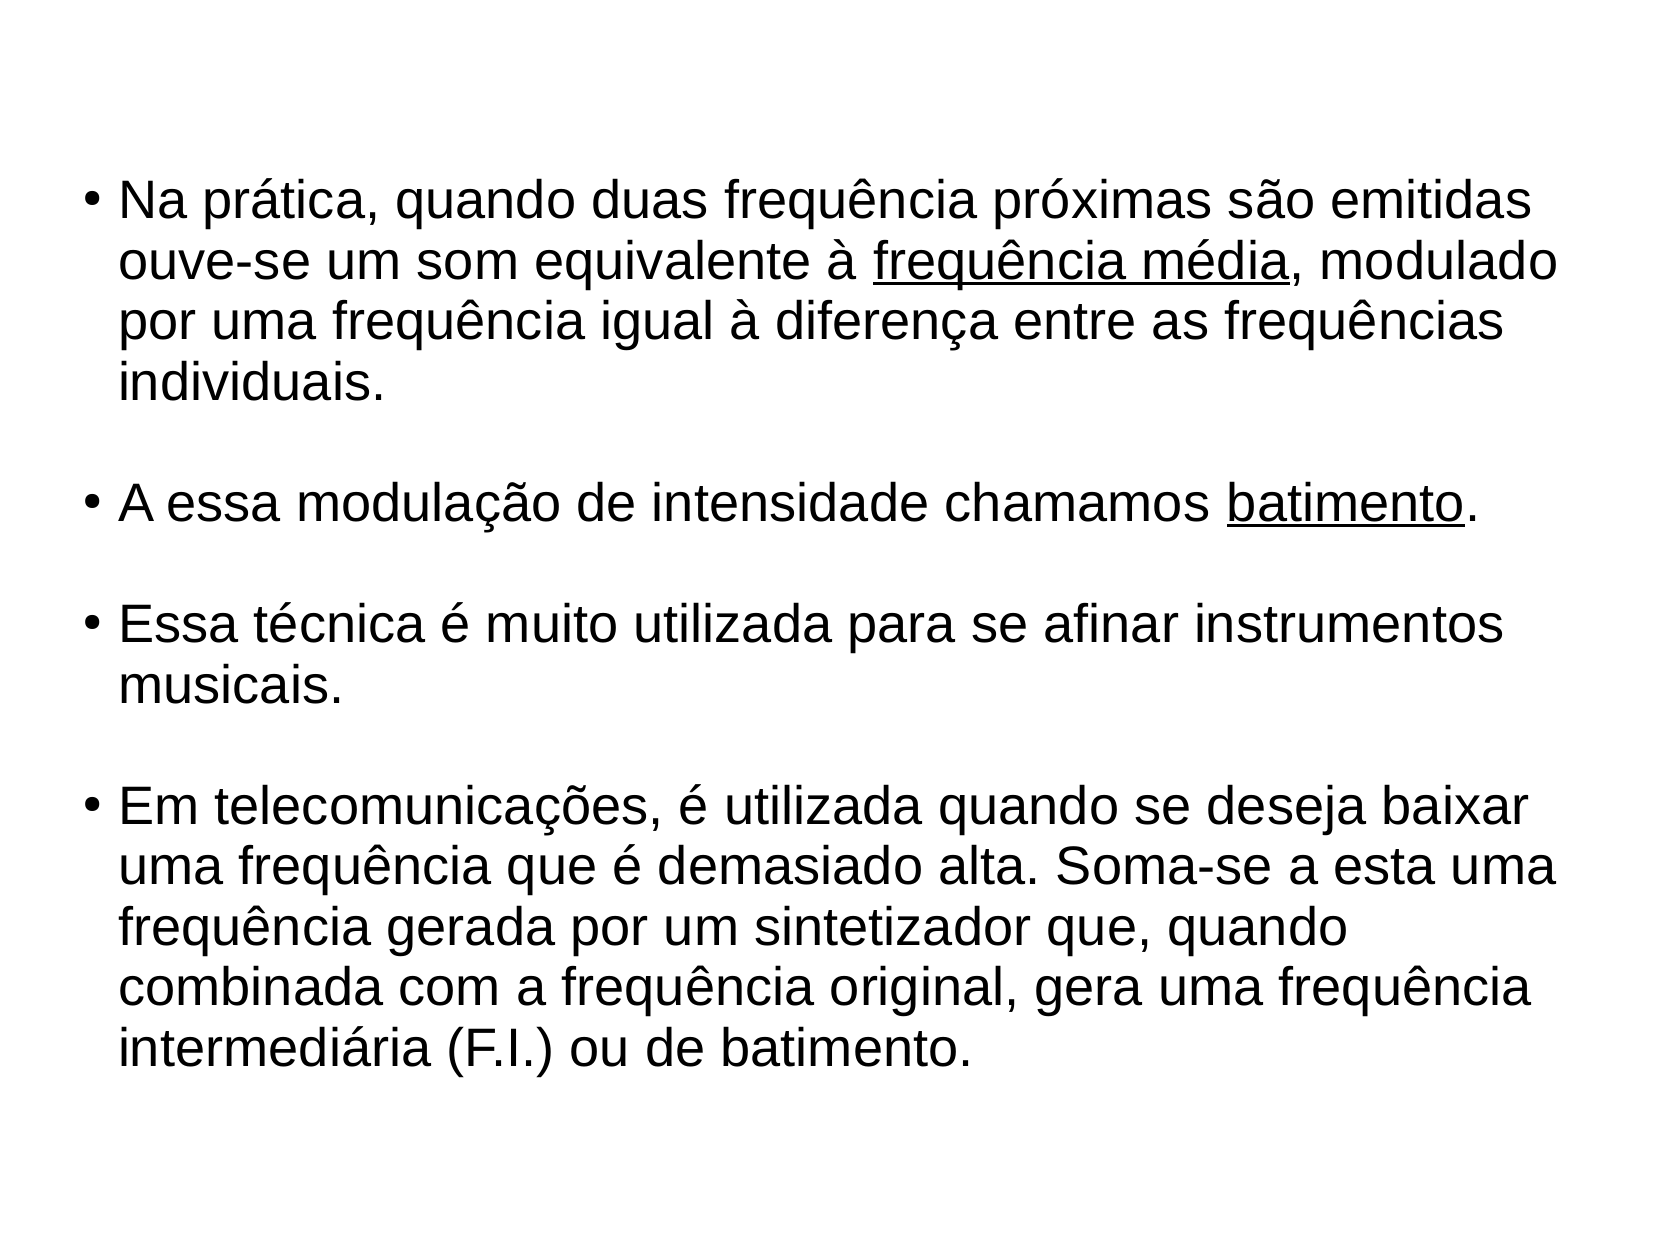

# Na prática, quando duas frequência próximas são emitidas ouve-se um som equivalente à frequência média, modulado por uma frequência igual à diferença entre as frequências individuais.
A essa modulação de intensidade chamamos batimento.
Essa técnica é muito utilizada para se afinar instrumentos musicais.
Em telecomunicações, é utilizada quando se deseja baixar uma frequência que é demasiado alta. Soma-se a esta uma frequência gerada por um sintetizador que, quando combinada com a frequência original, gera uma frequência intermediária (F.I.) ou de batimento.